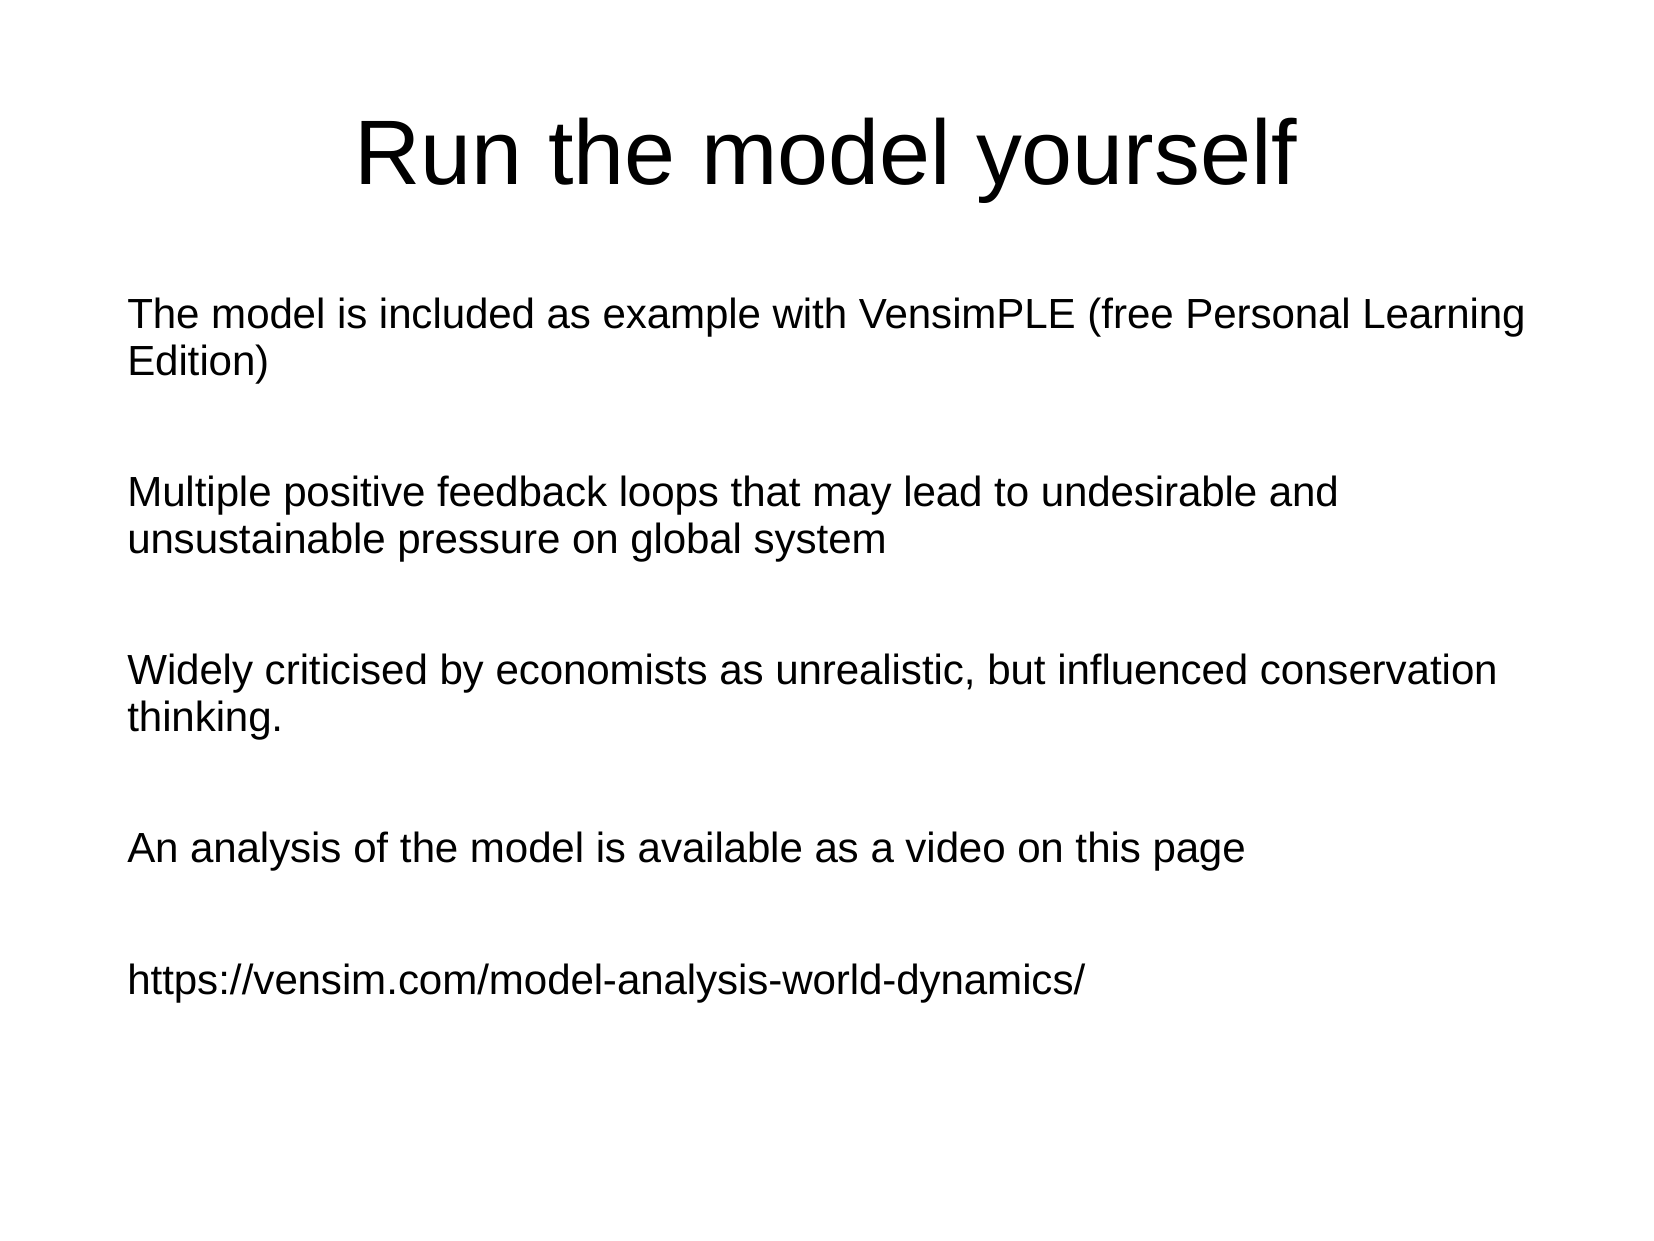

# Run the model yourself
The model is included as example with VensimPLE (free Personal Learning Edition)
Multiple positive feedback loops that may lead to undesirable and unsustainable pressure on global system
Widely criticised by economists as unrealistic, but influenced conservation thinking.
An analysis of the model is available as a video on this page
https://vensim.com/model-analysis-world-dynamics/